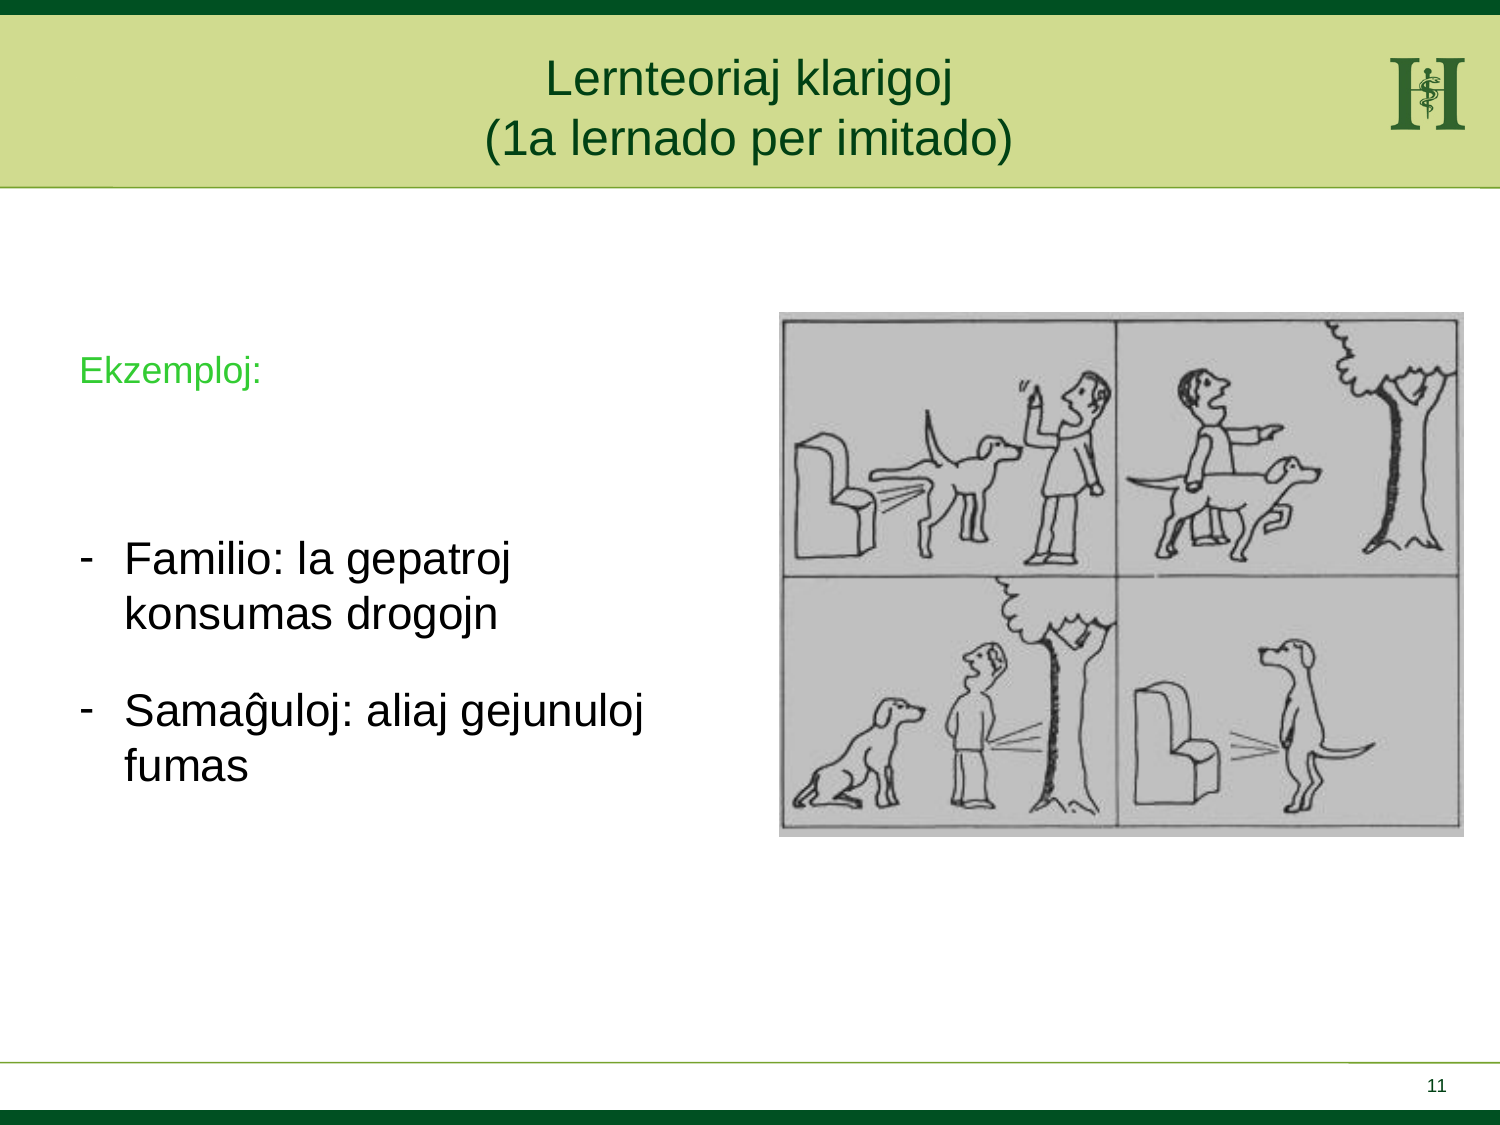

# Lernteoriaj klarigoj (1a lernado per imitado)
Ekzemploj:
Familio: la gepatroj konsumas drogojn
Samaĝuloj: aliaj gejunuloj fumas